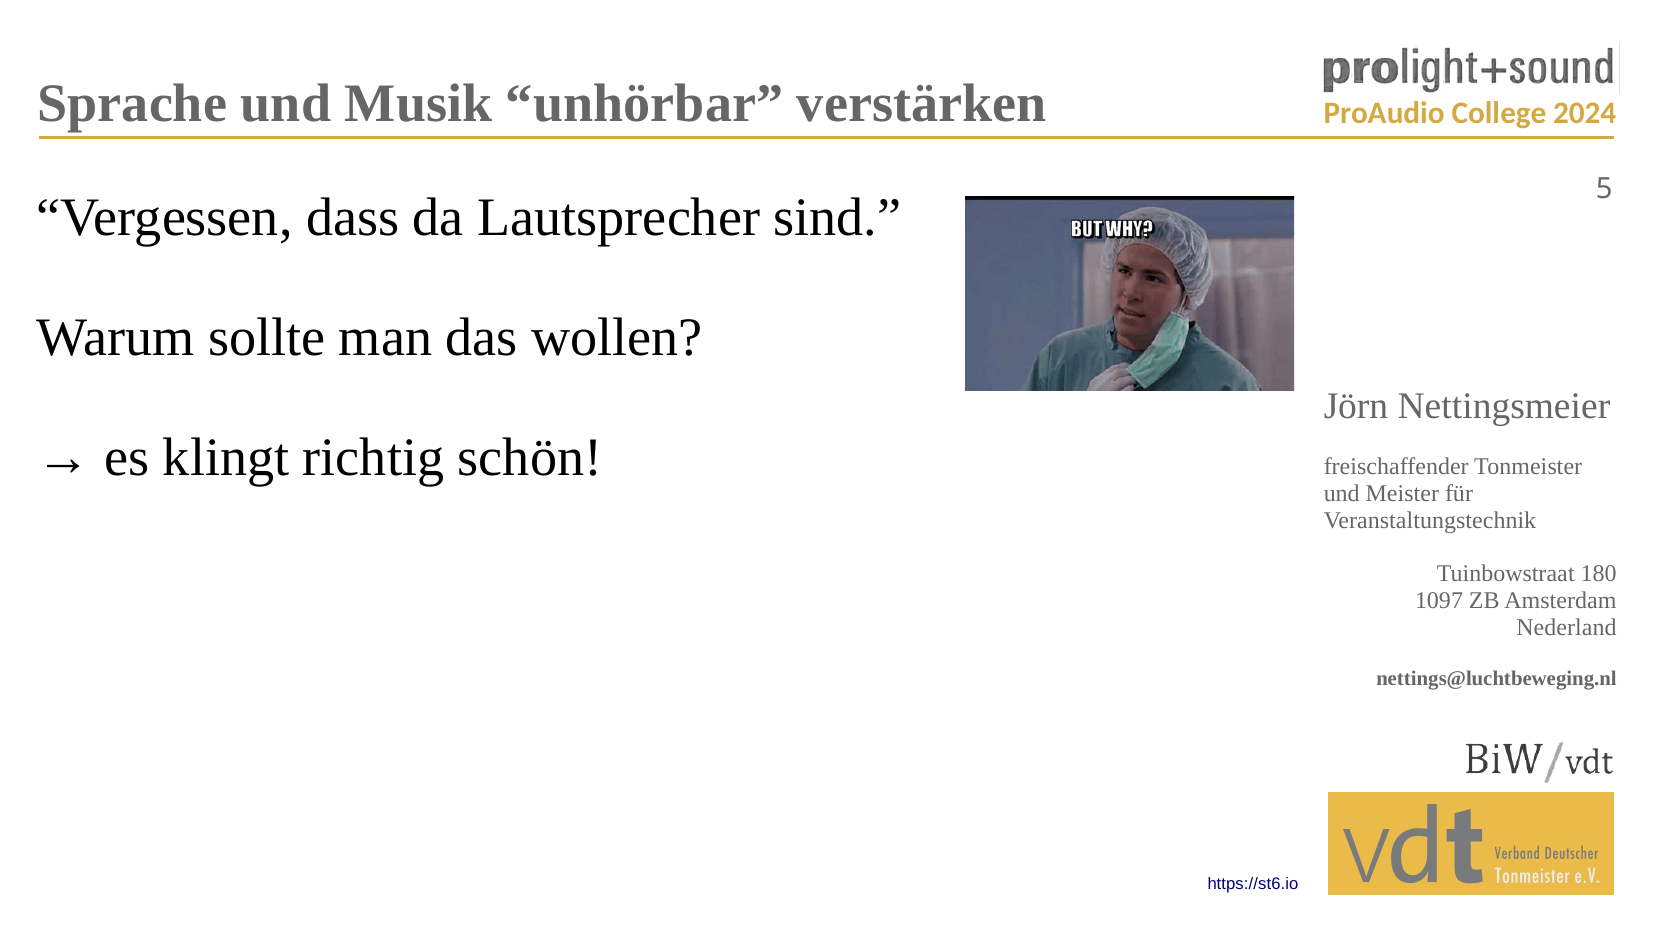

# Sprache und Musik “unhörbar” verstärken
5
“Vergessen, dass da Lautsprecher sind.”
Warum sollte man das wollen?
→ es klingt richtig schön!
https://st6.io